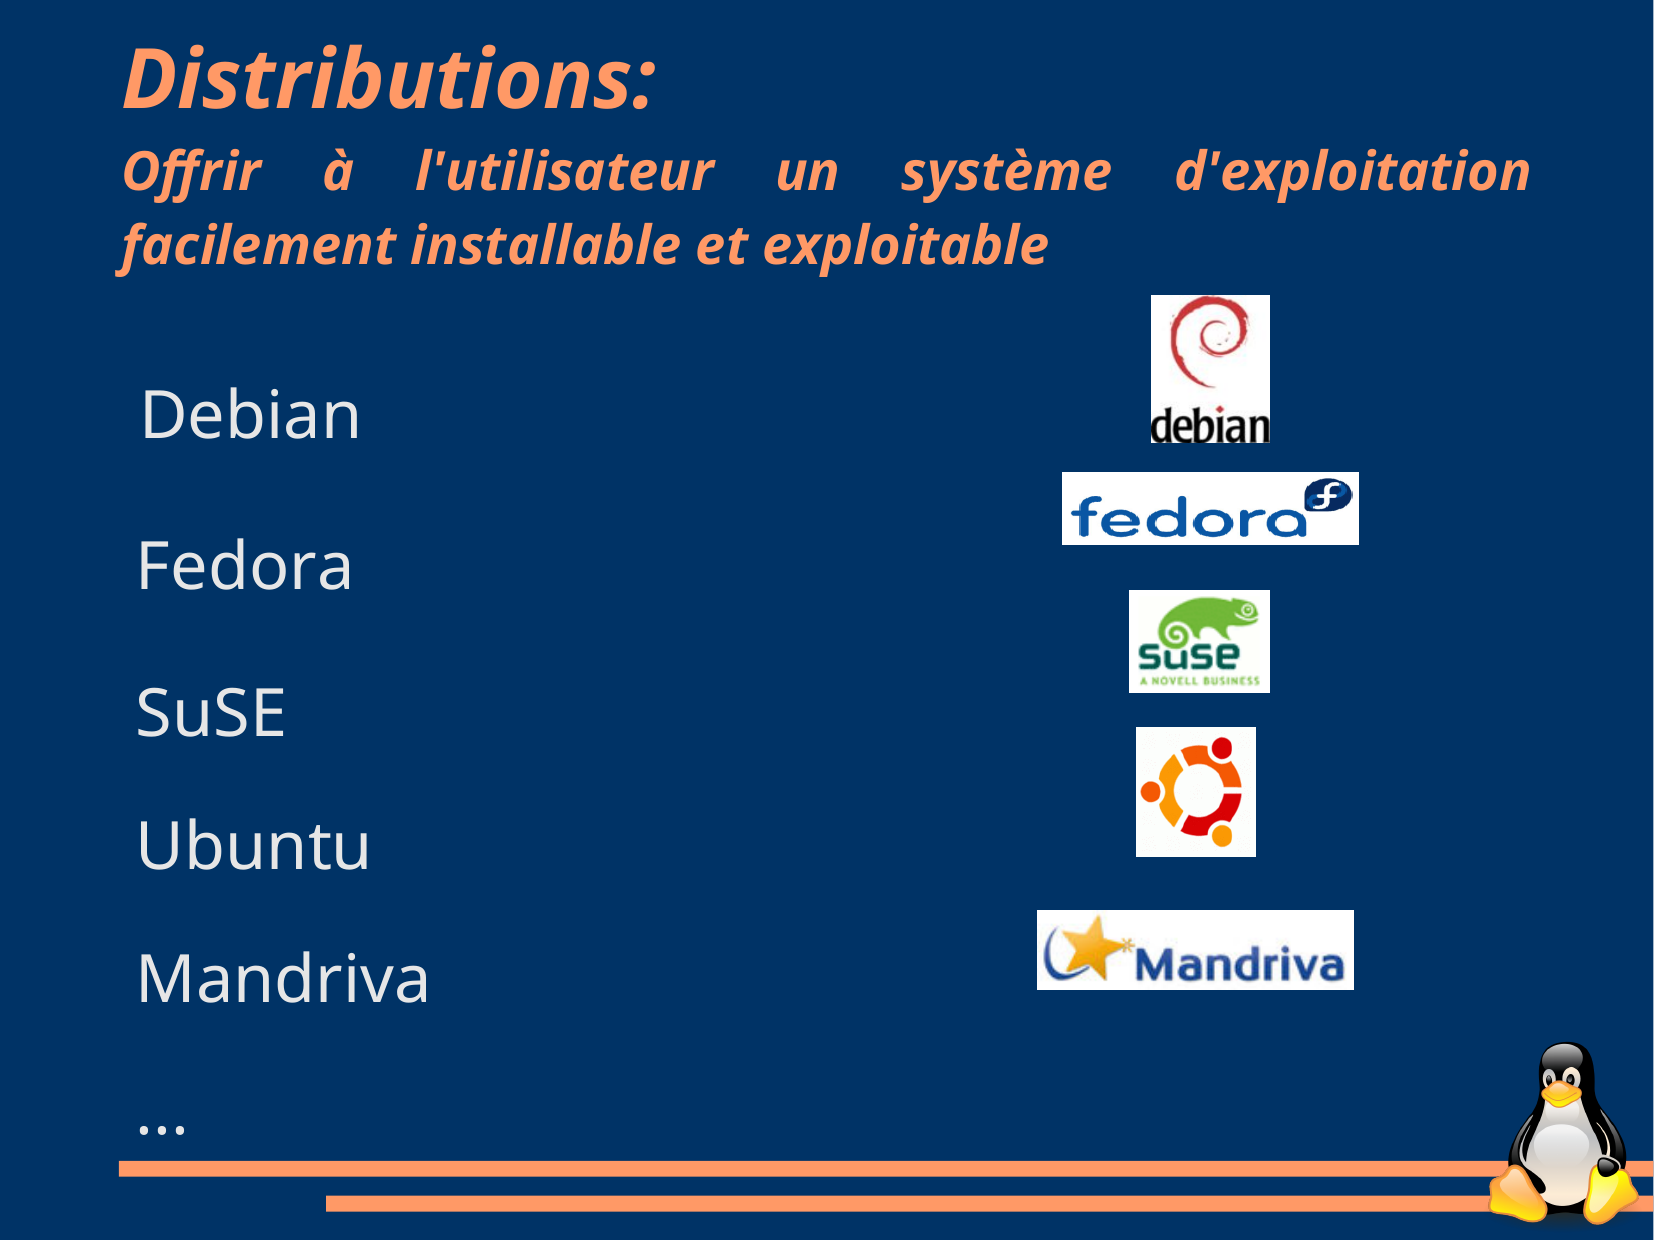

# Distributions: Offrir à l'utilisateur un système d'exploitation facilement installable et exploitable
Debian
Fedora
SuSE
Ubuntu
Mandriva
...